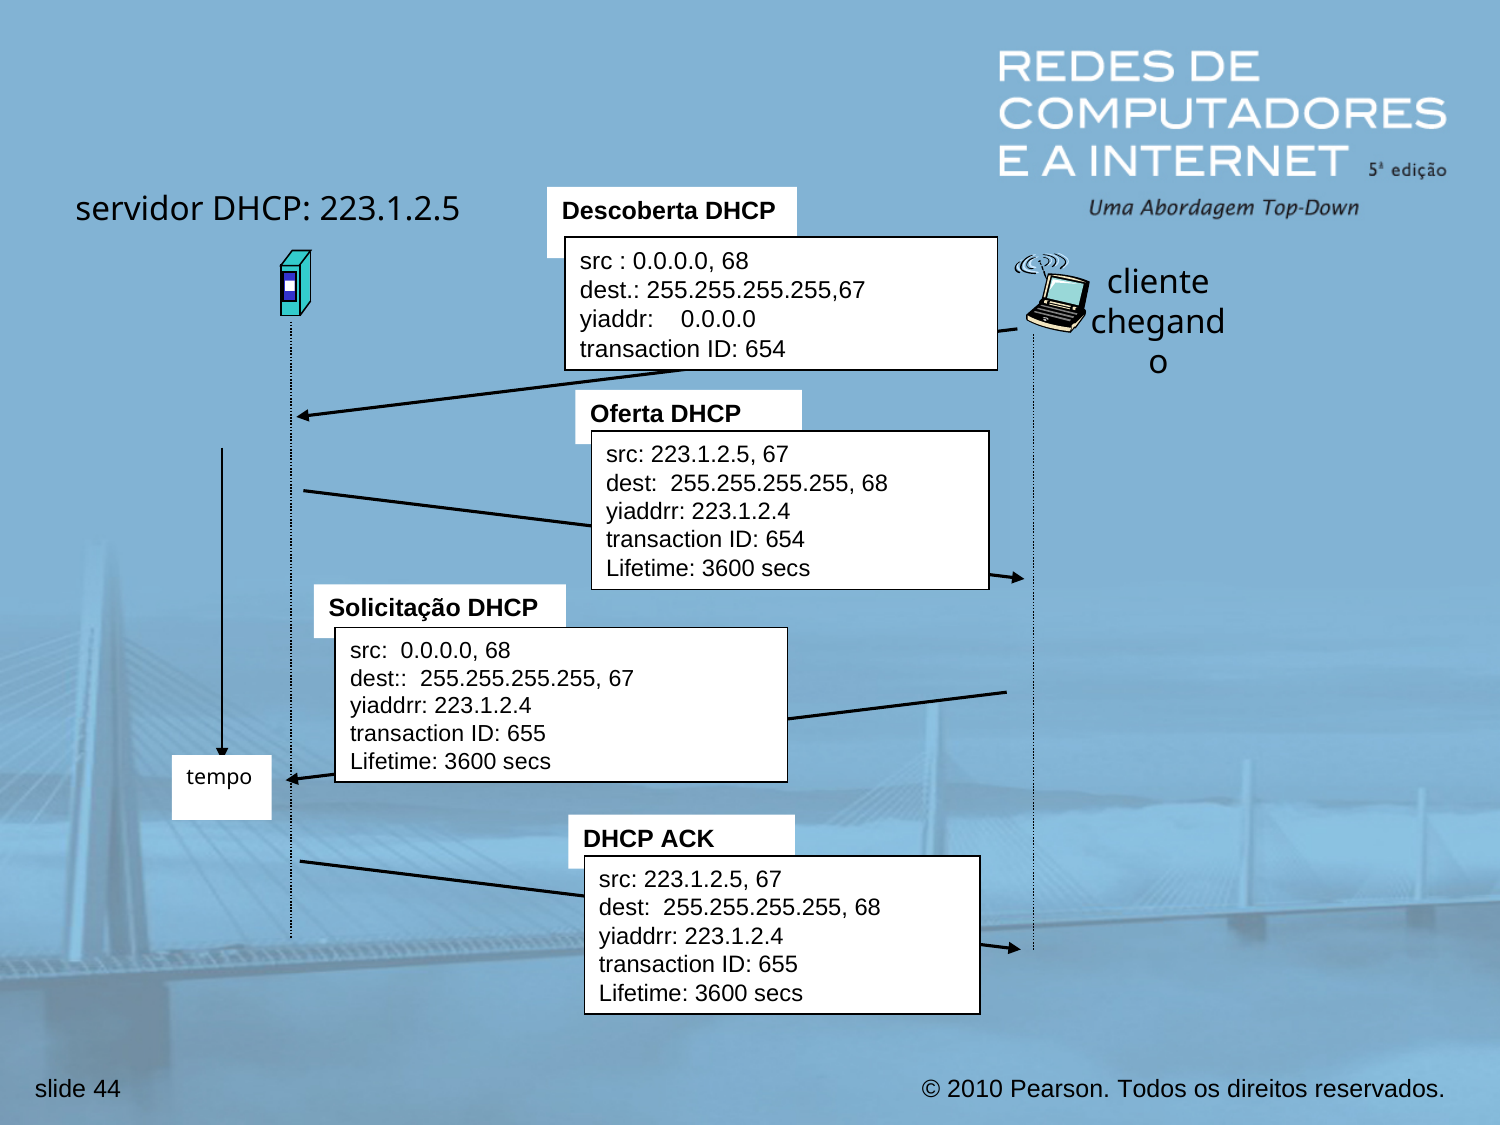

servidor DHCP: 223.1.2.5
Descoberta DHCP
src : 0.0.0.0, 68
dest.: 255.255.255.255,67
yiaddr: 0.0.0.0
transaction ID: 654
cliente
chegando
Oferta DHCP
src: 223.1.2.5, 67
dest: 255.255.255.255, 68
yiaddrr: 223.1.2.4
transaction ID: 654
Lifetime: 3600 secs
Solicitação DHCP
src: 0.0.0.0, 68
dest:: 255.255.255.255, 67
yiaddrr: 223.1.2.4
transaction ID: 655
Lifetime: 3600 secs
tempo
DHCP ACK
src: 223.1.2.5, 67
dest: 255.255.255.255, 68
yiaddrr: 223.1.2.4
transaction ID: 655
Lifetime: 3600 secs